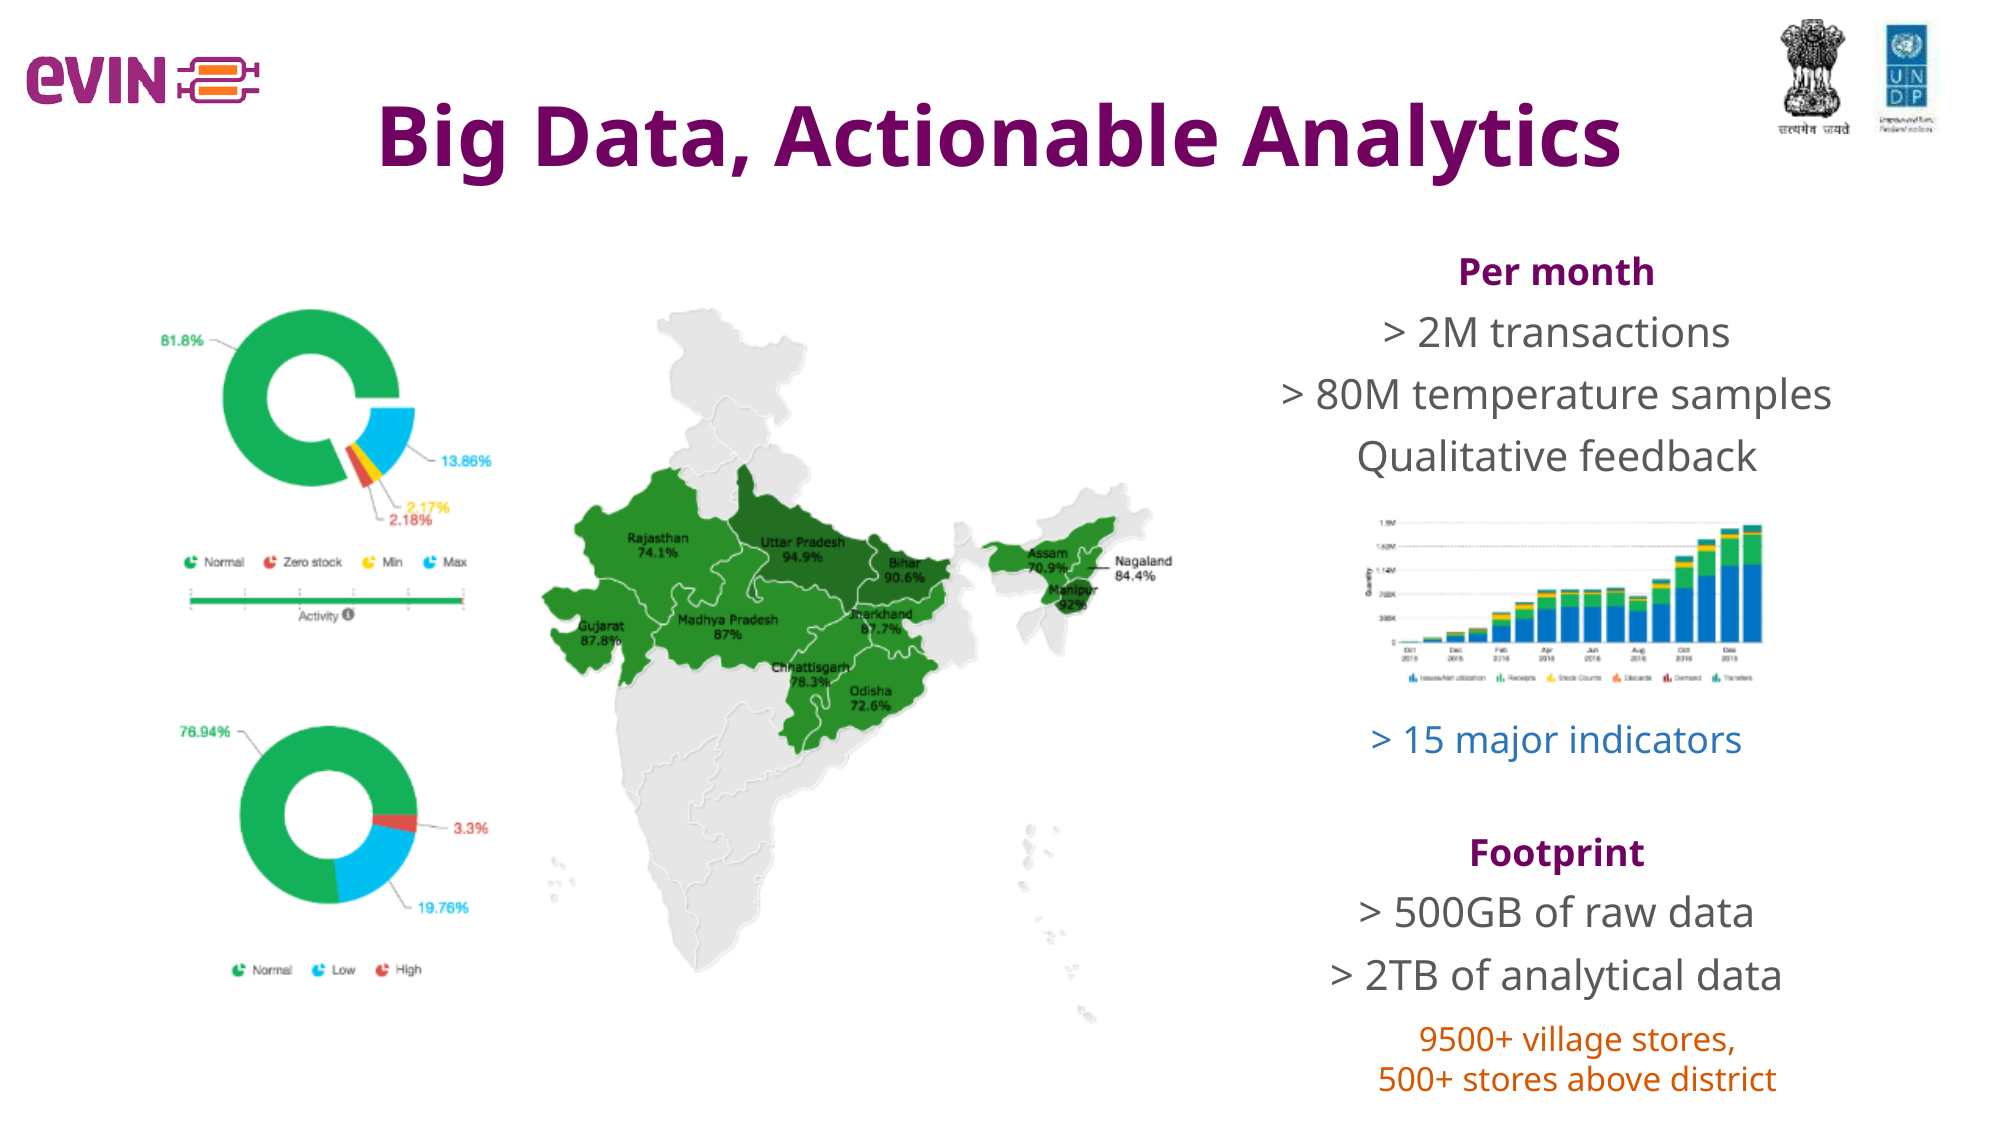

# Big Data, Actionable Analytics
Per month
> 2M transactions
> 80M temperature samples
Qualitative feedback
> 15 major indicators
Footprint
> 500GB of raw data
> 2TB of analytical data
9500+ village stores,
500+ stores above district